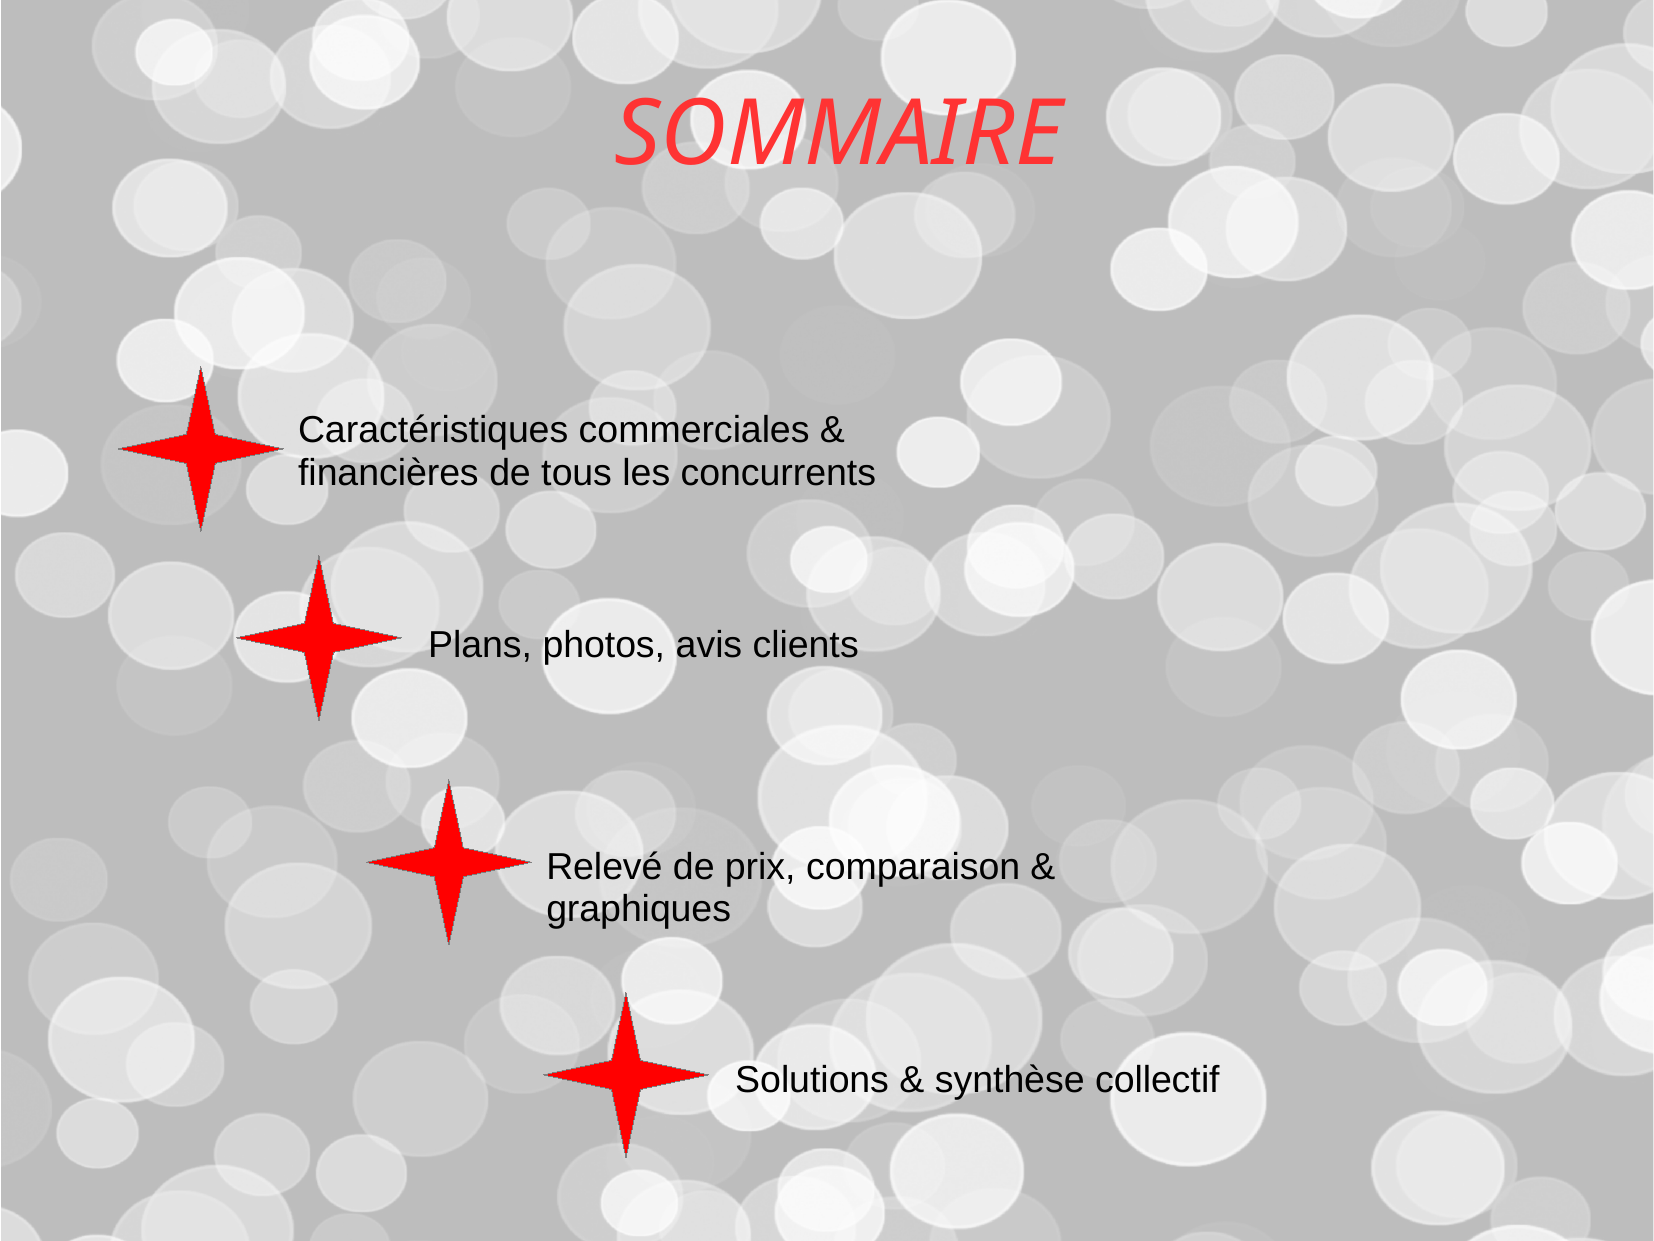

SOMMAIRE
Caractéristiques commerciales & financières de tous les concurrents
Plans, photos, avis clients
Relevé de prix, comparaison & graphiques
Solutions & synthèse collectif